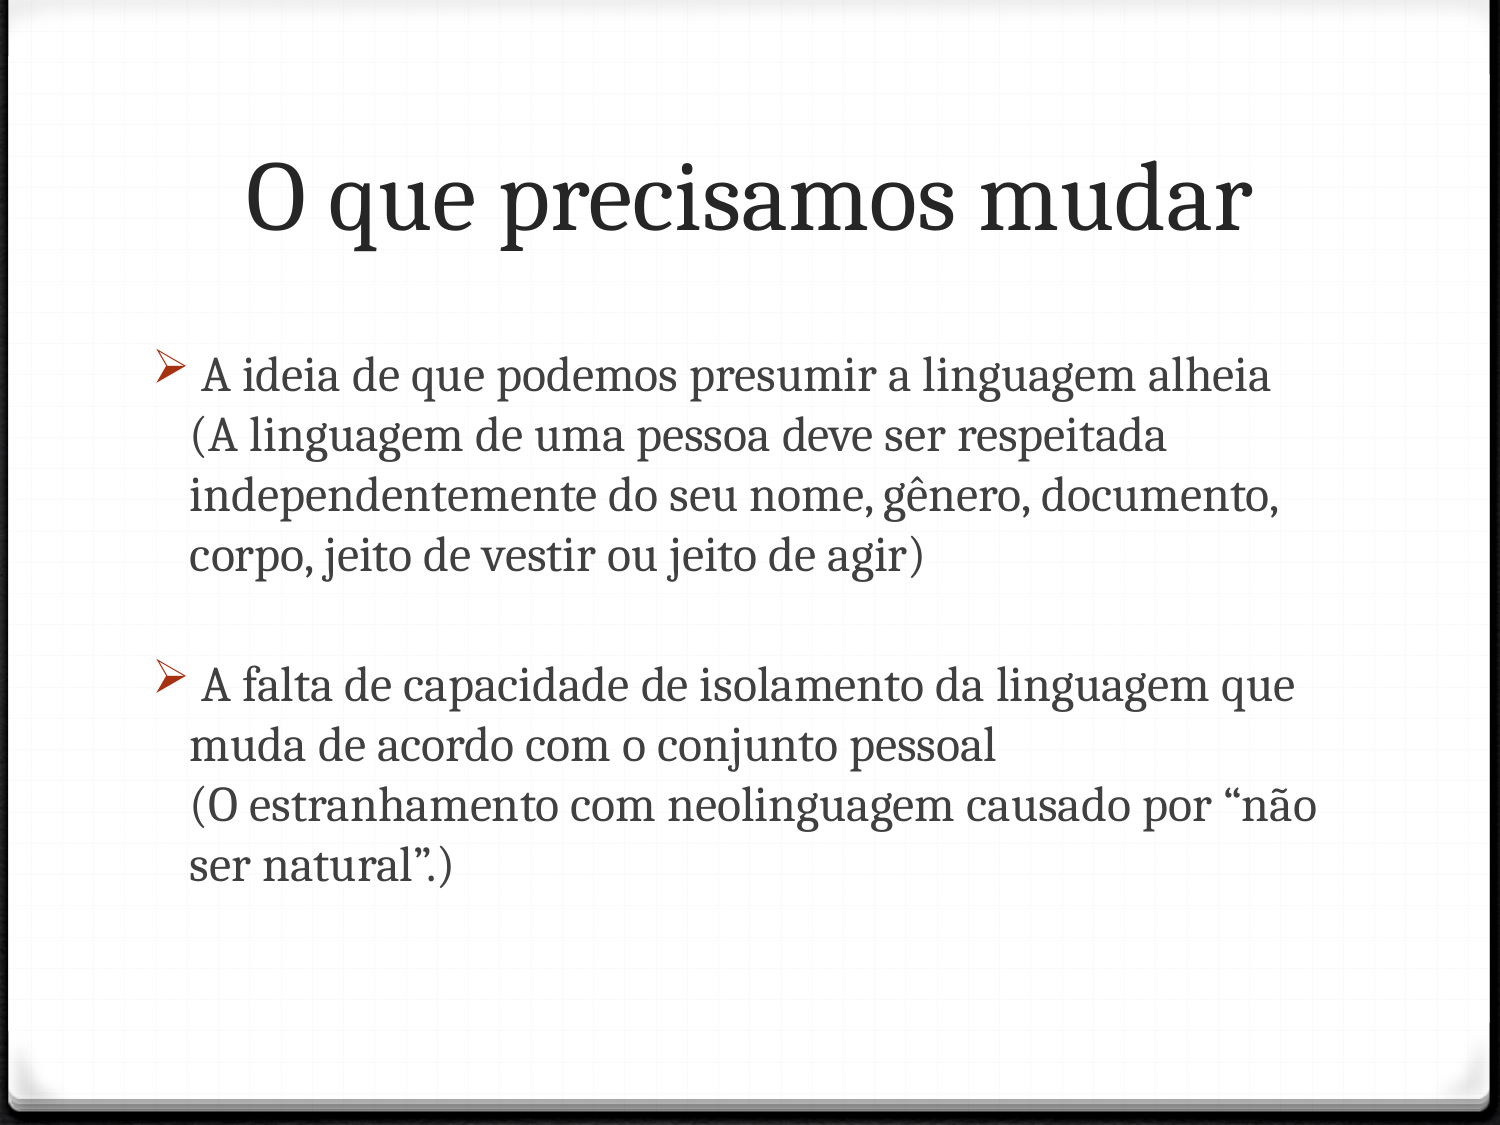

# O que precisamos mudar
 A ideia de que podemos presumir a linguagem alheia
(A linguagem de uma pessoa deve ser respeitada independentemente do seu nome, gênero, documento, corpo, jeito de vestir ou jeito de agir)
 A falta de capacidade de isolamento da linguagem que muda de acordo com o conjunto pessoal
(O estranhamento com neolinguagem causado por “não ser natural”.)